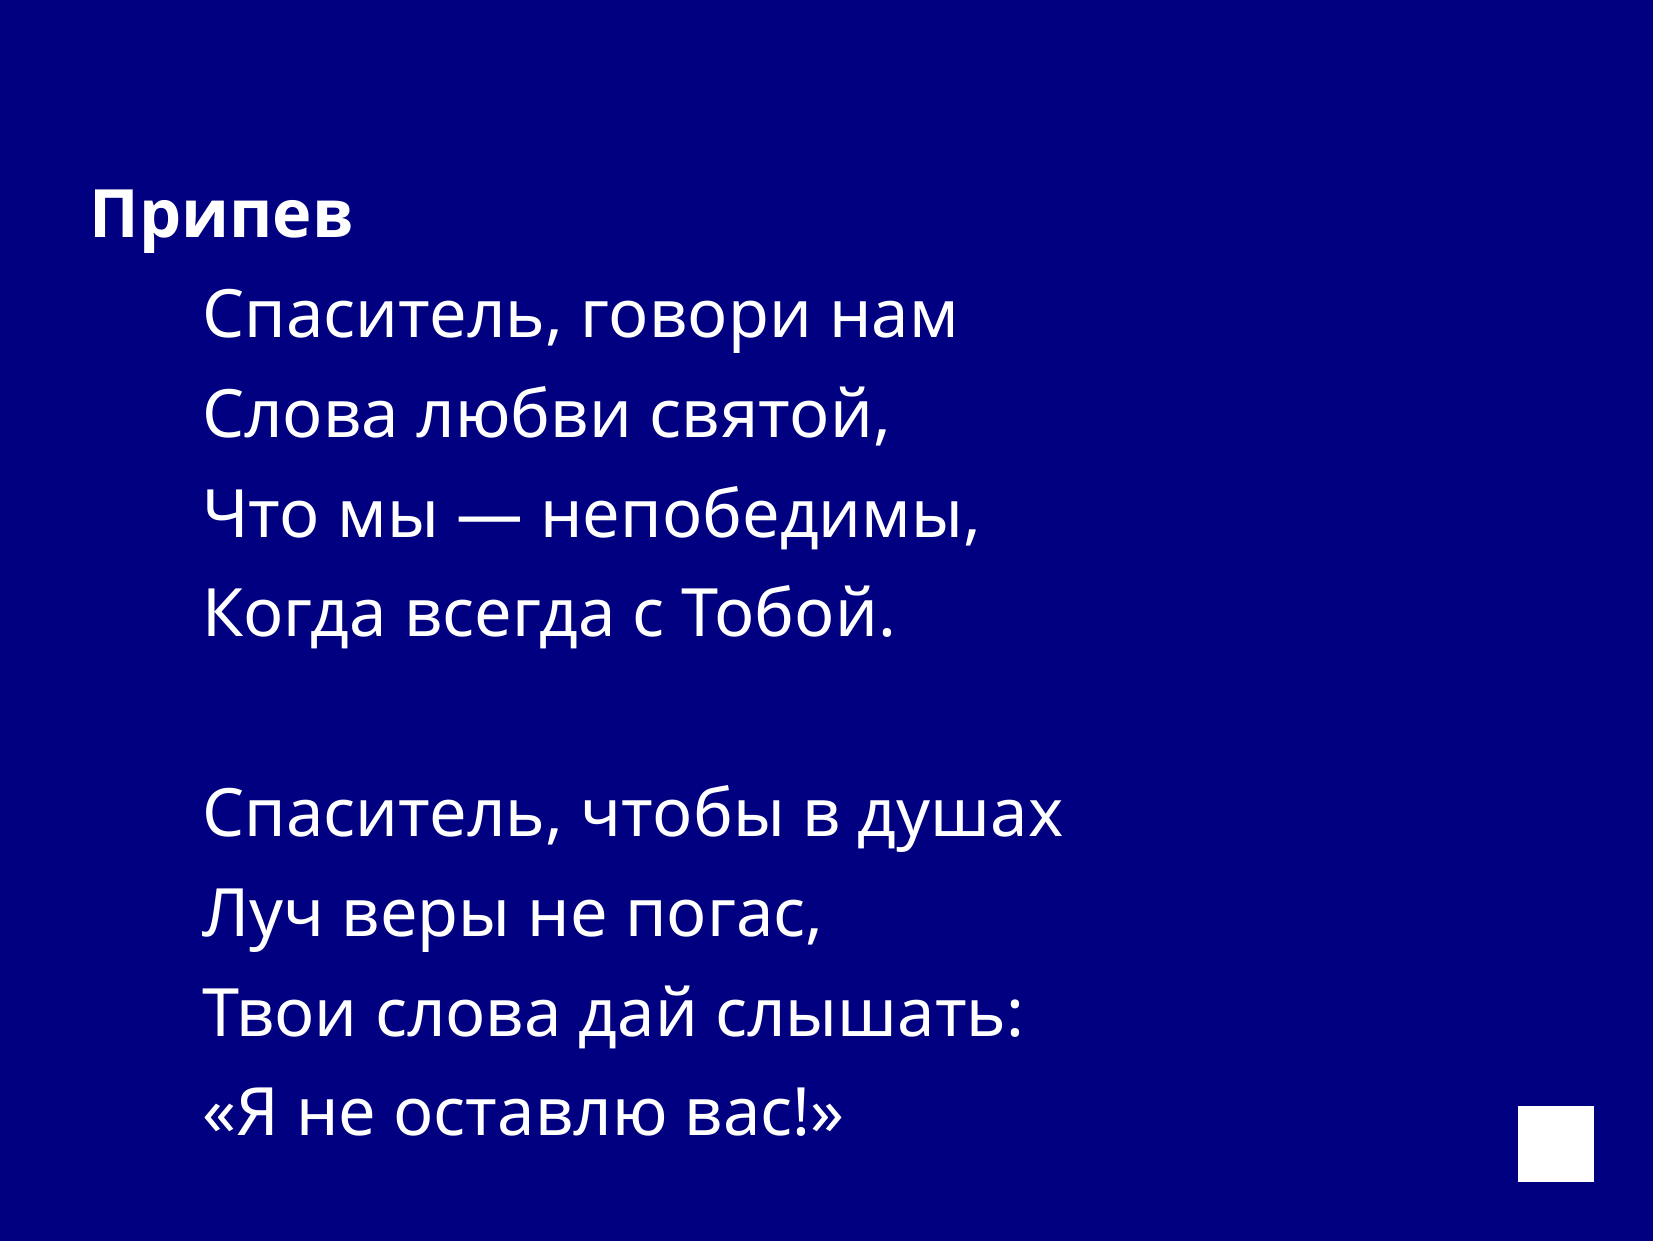

Припев
	Спаситель, говори нам
	Слова любви святой,
	Что мы — непобедимы,
	Когда всегда с Тобой.
	Спаситель, чтобы в душах
	Луч веры не погас,
	Твои слова дай слышать:
	«Я не оставлю вас!»